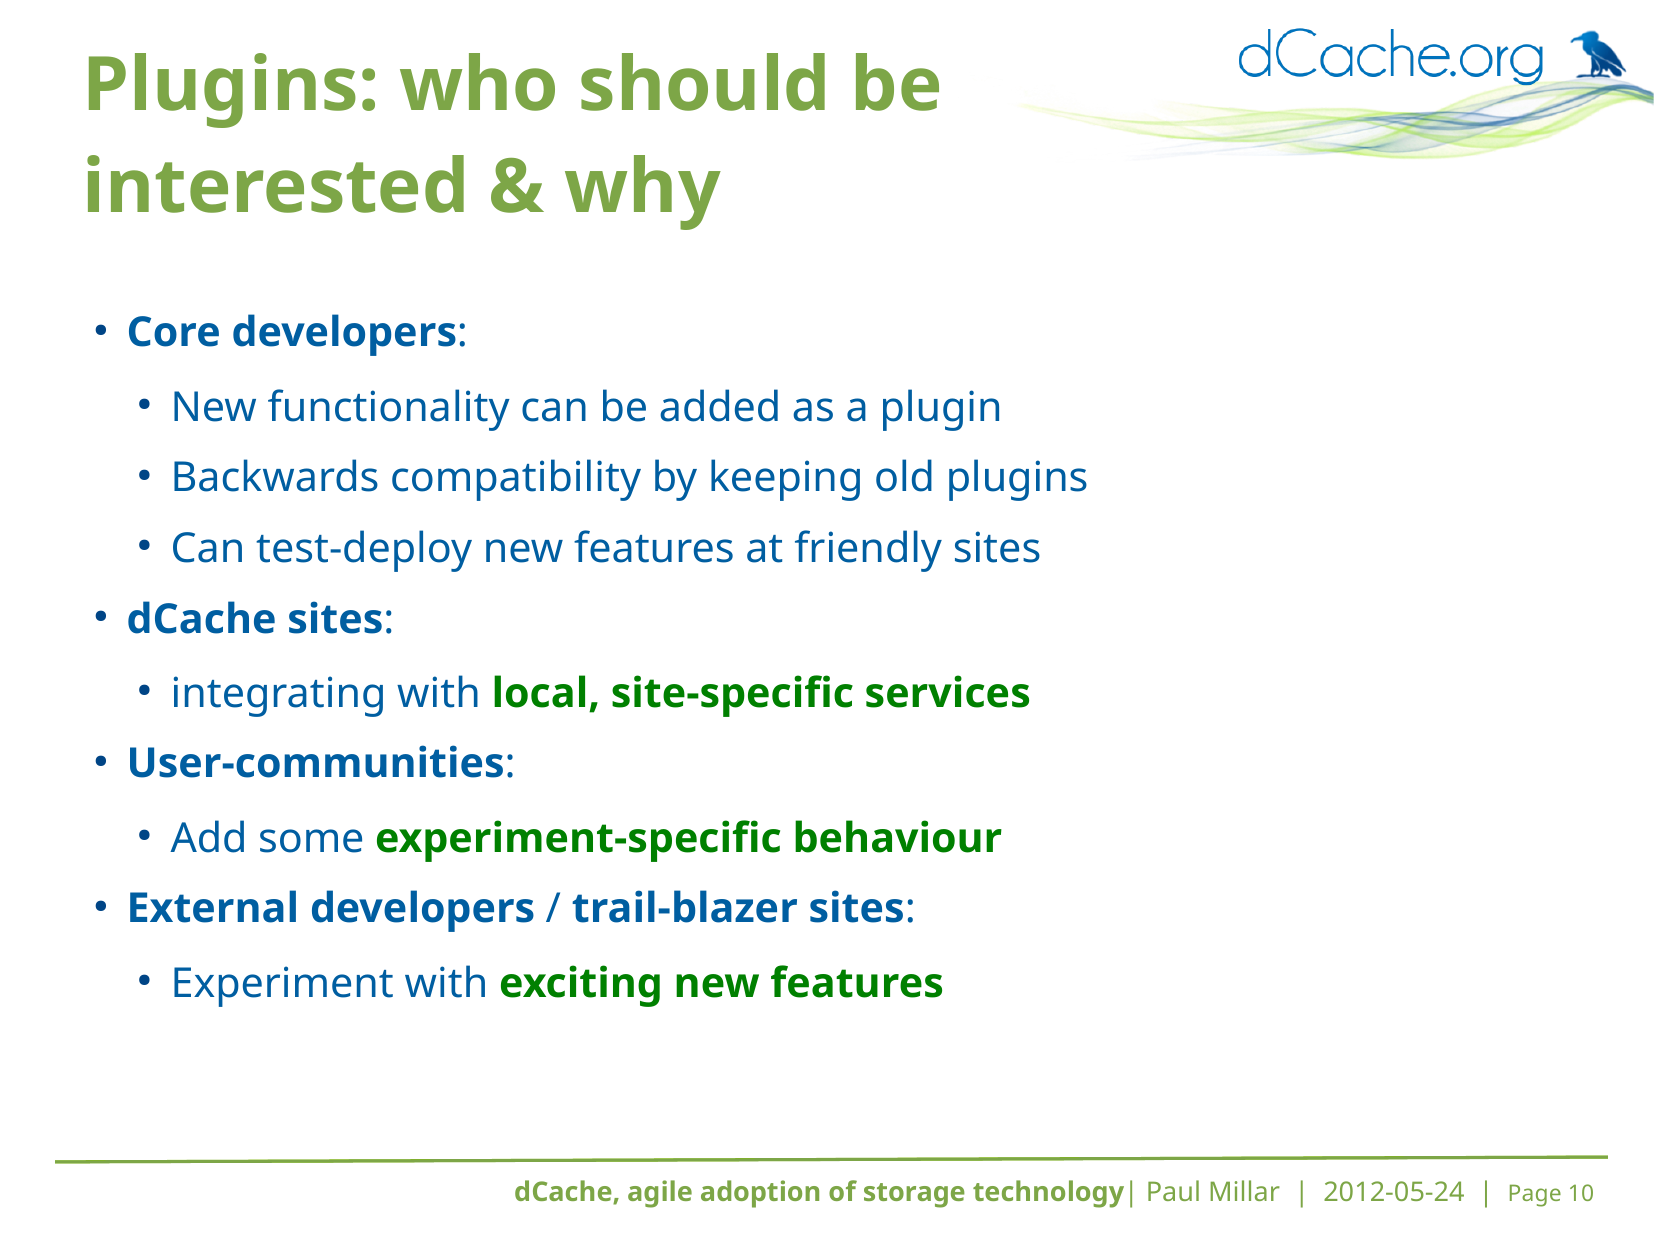

# Plugins: who should be interested & why
Core developers:
New functionality can be added as a plugin
Backwards compatibility by keeping old plugins
Can test-deploy new features at friendly sites
dCache sites:
integrating with local, site-specific services
User-communities:
Add some experiment-specific behaviour
External developers / trail-blazer sites:
Experiment with exciting new features
10